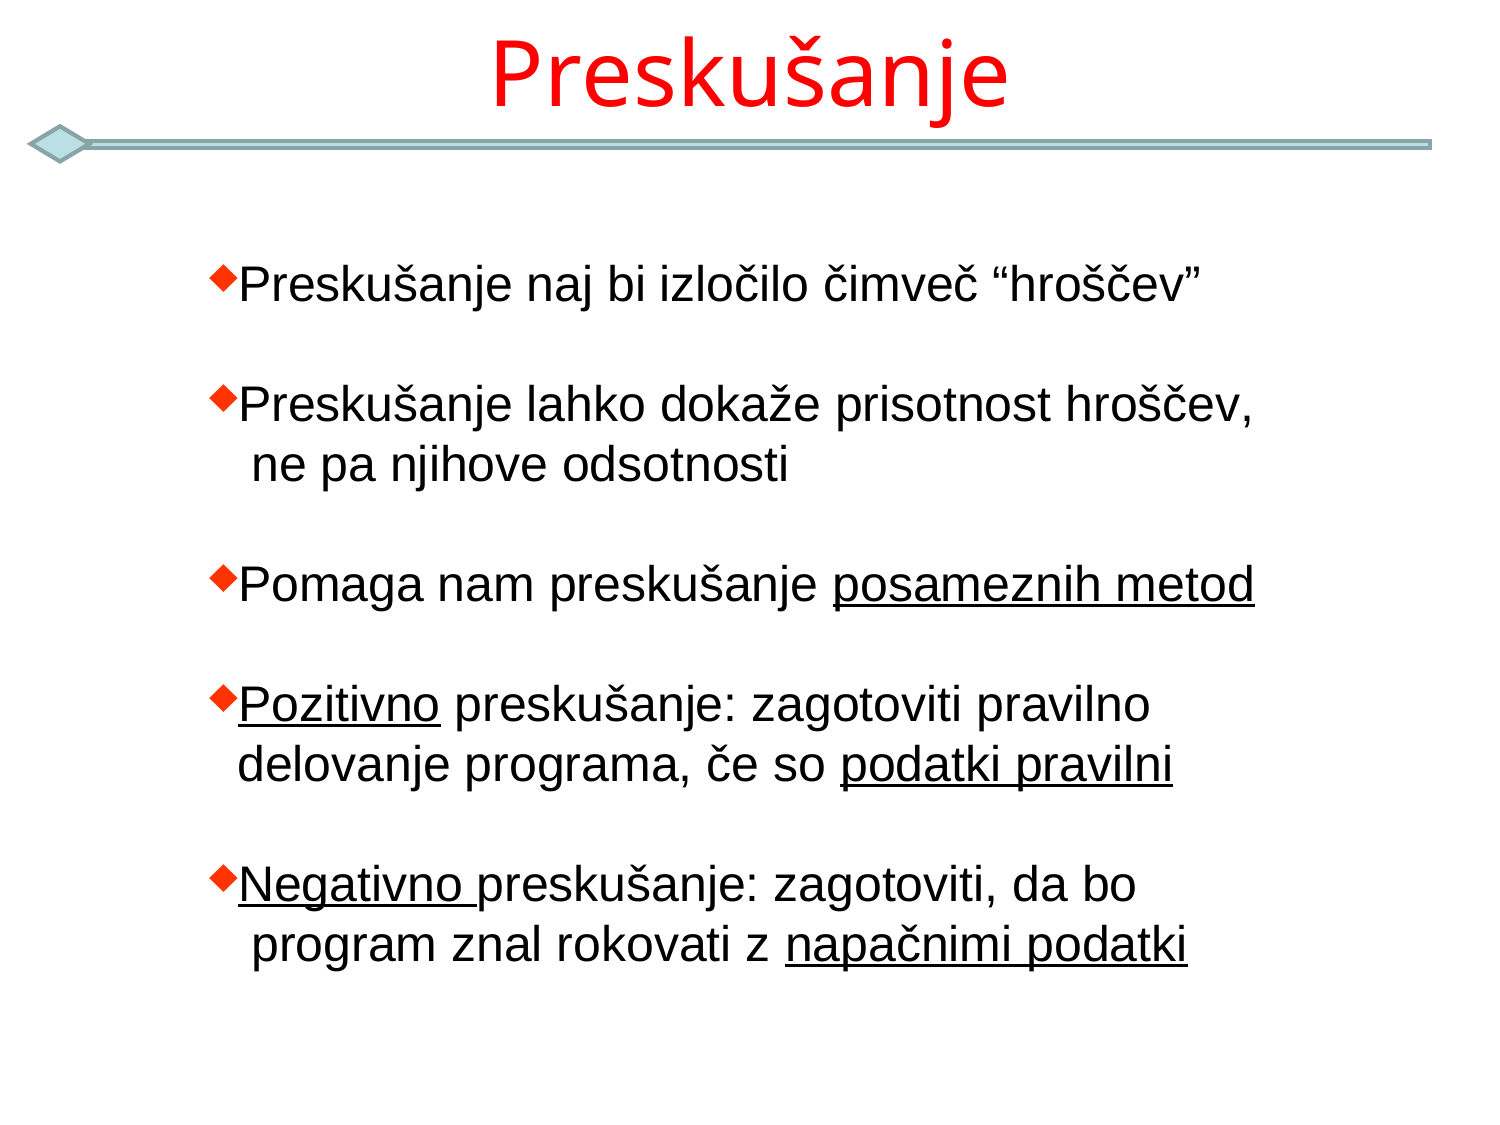

# Preskušanje
Preskušanje naj bi izločilo čimveč “hroščev”
Preskušanje lahko dokaže prisotnost hroščev,
 ne pa njihove odsotnosti
Pomaga nam preskušanje posameznih metod
Pozitivno preskušanje: zagotoviti pravilno
 delovanje programa, če so podatki pravilni
Negativno preskušanje: zagotoviti, da bo
 program znal rokovati z napačnimi podatki